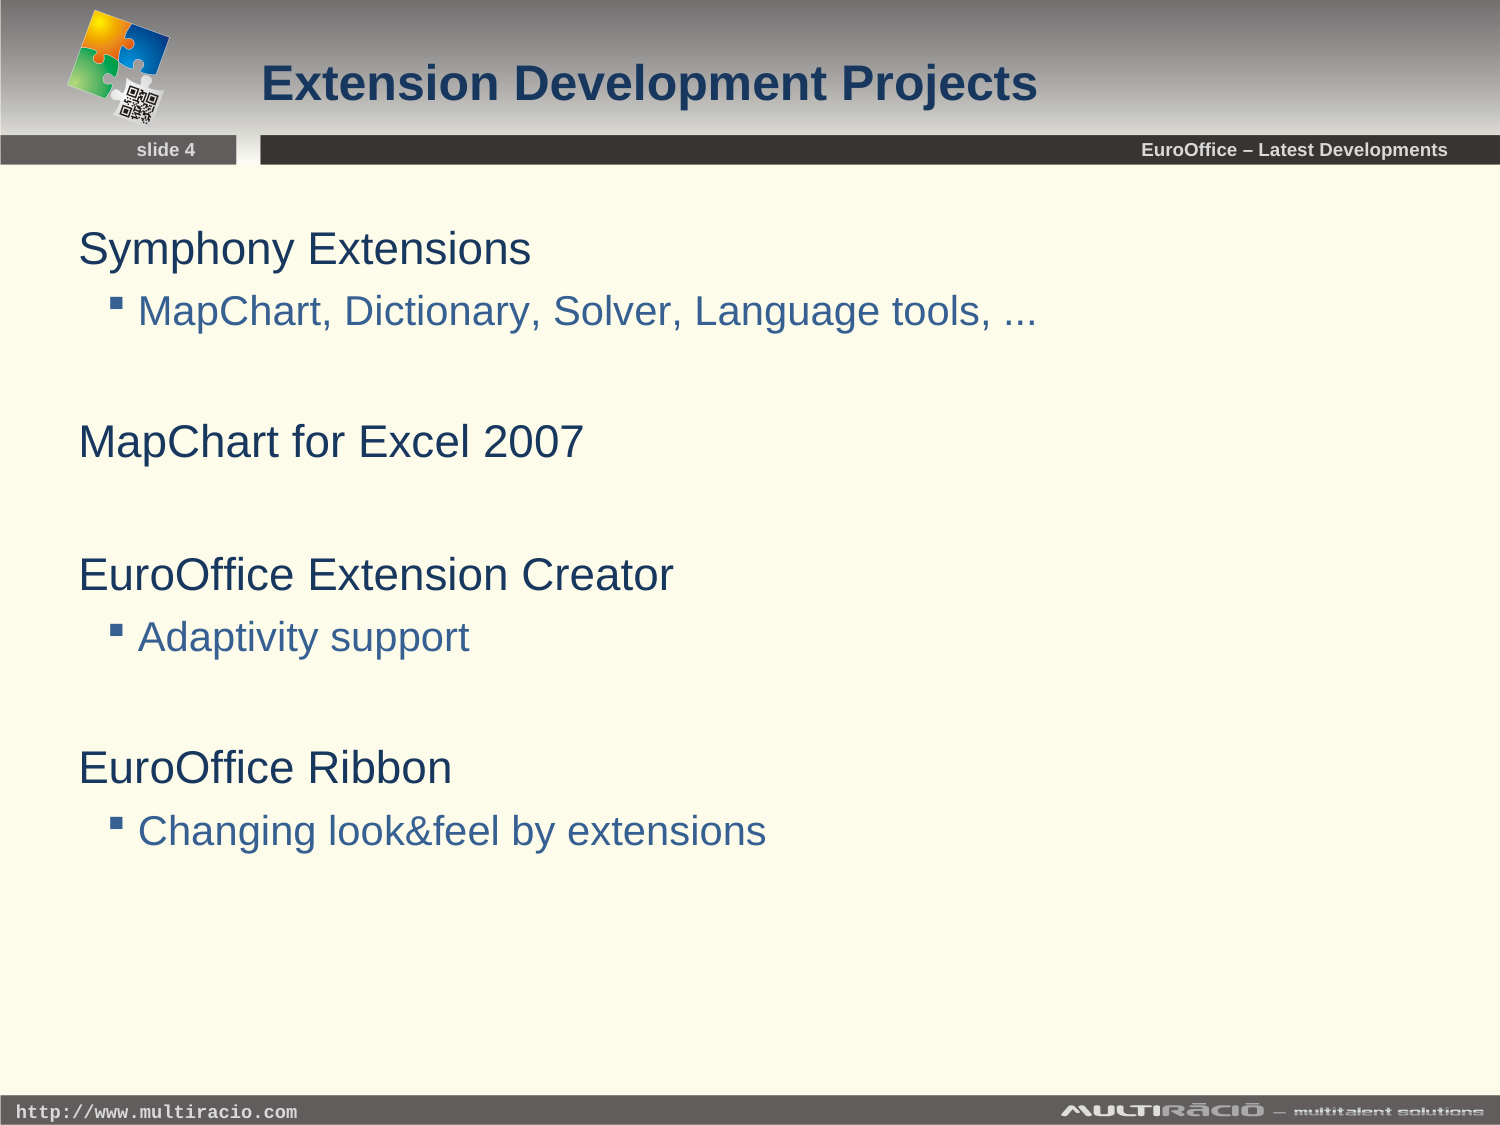

Extension Development Projects
slide
 EuroOffice – Latest Developments
# Symphony Extensions
MapChart, Dictionary, Solver, Language tools, ...
MapChart for Excel 2007
EuroOffice Extension Creator
Adaptivity support
EuroOffice Ribbon
Changing look&feel by extensions